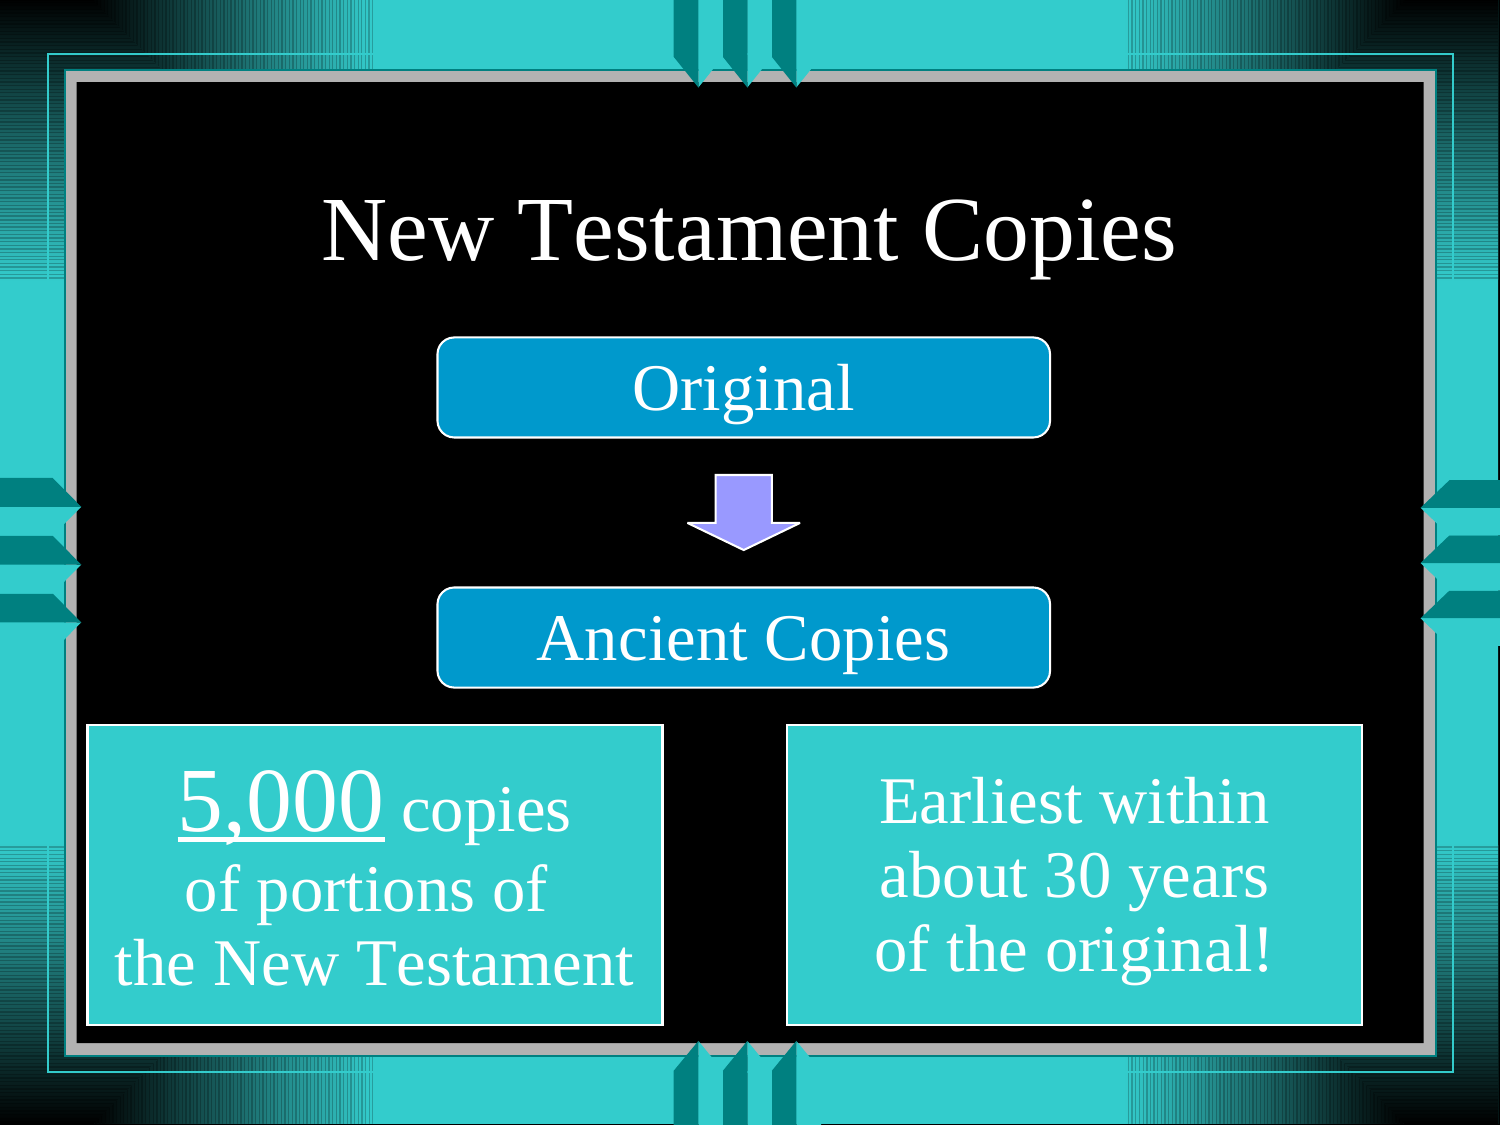

# New Testament Copies
Original
Ancient Copies
5,000 copies
of portions of
the New Testament
Earliest within
about 30 years
of the original!